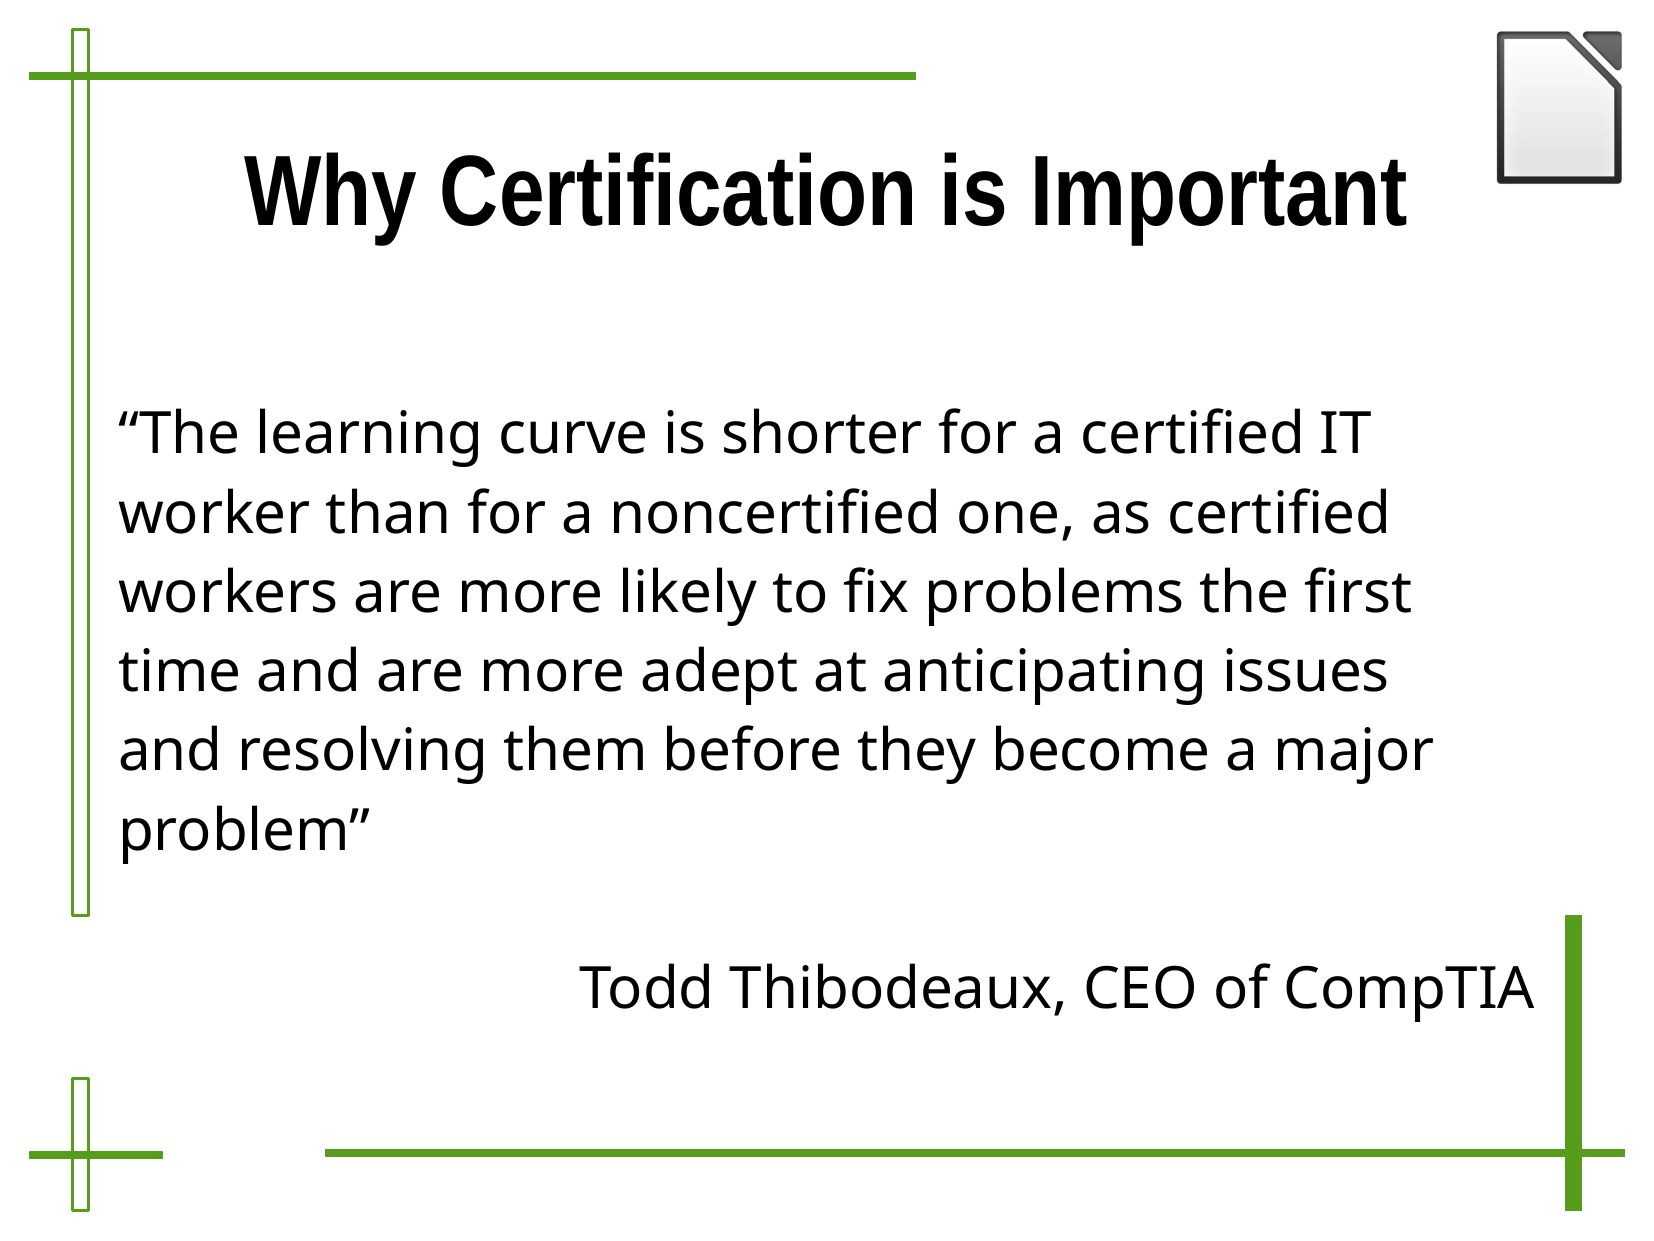

Why Certification is Important
# “The learning curve is shorter for a certified IT worker than for a noncertified one, as certified workers are more likely to fix problems the first time and are more adept at anticipating issues and resolving them before they become a major problem”
Todd Thibodeaux, CEO of CompTIA